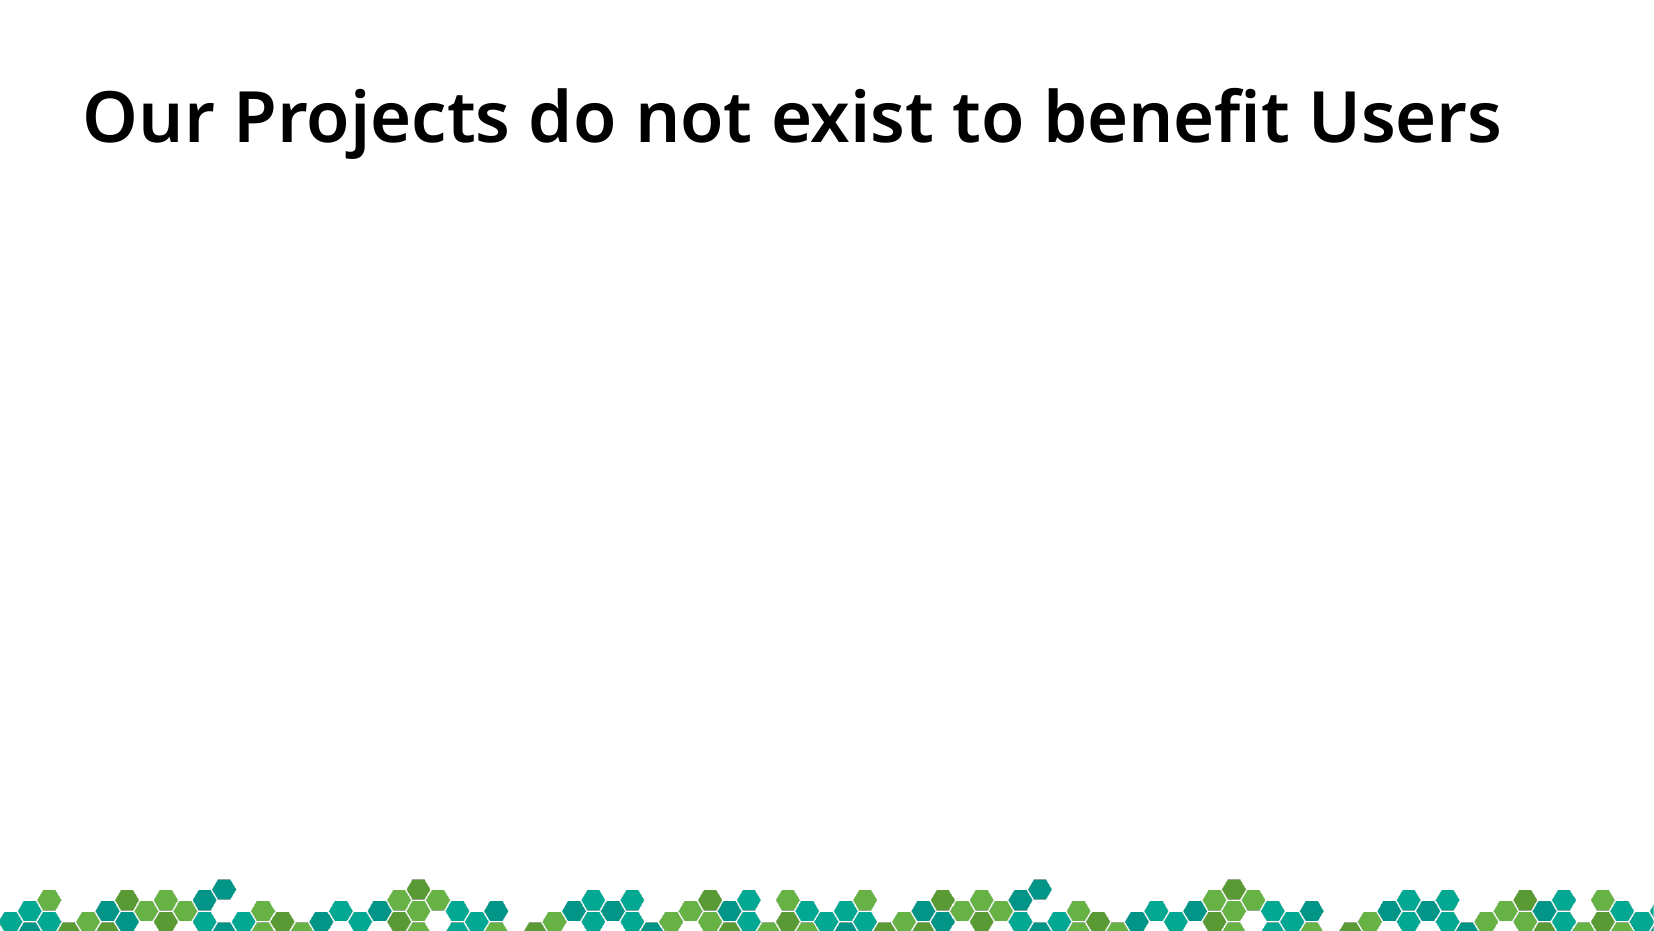

# Our Projects do not exist to benefit Users